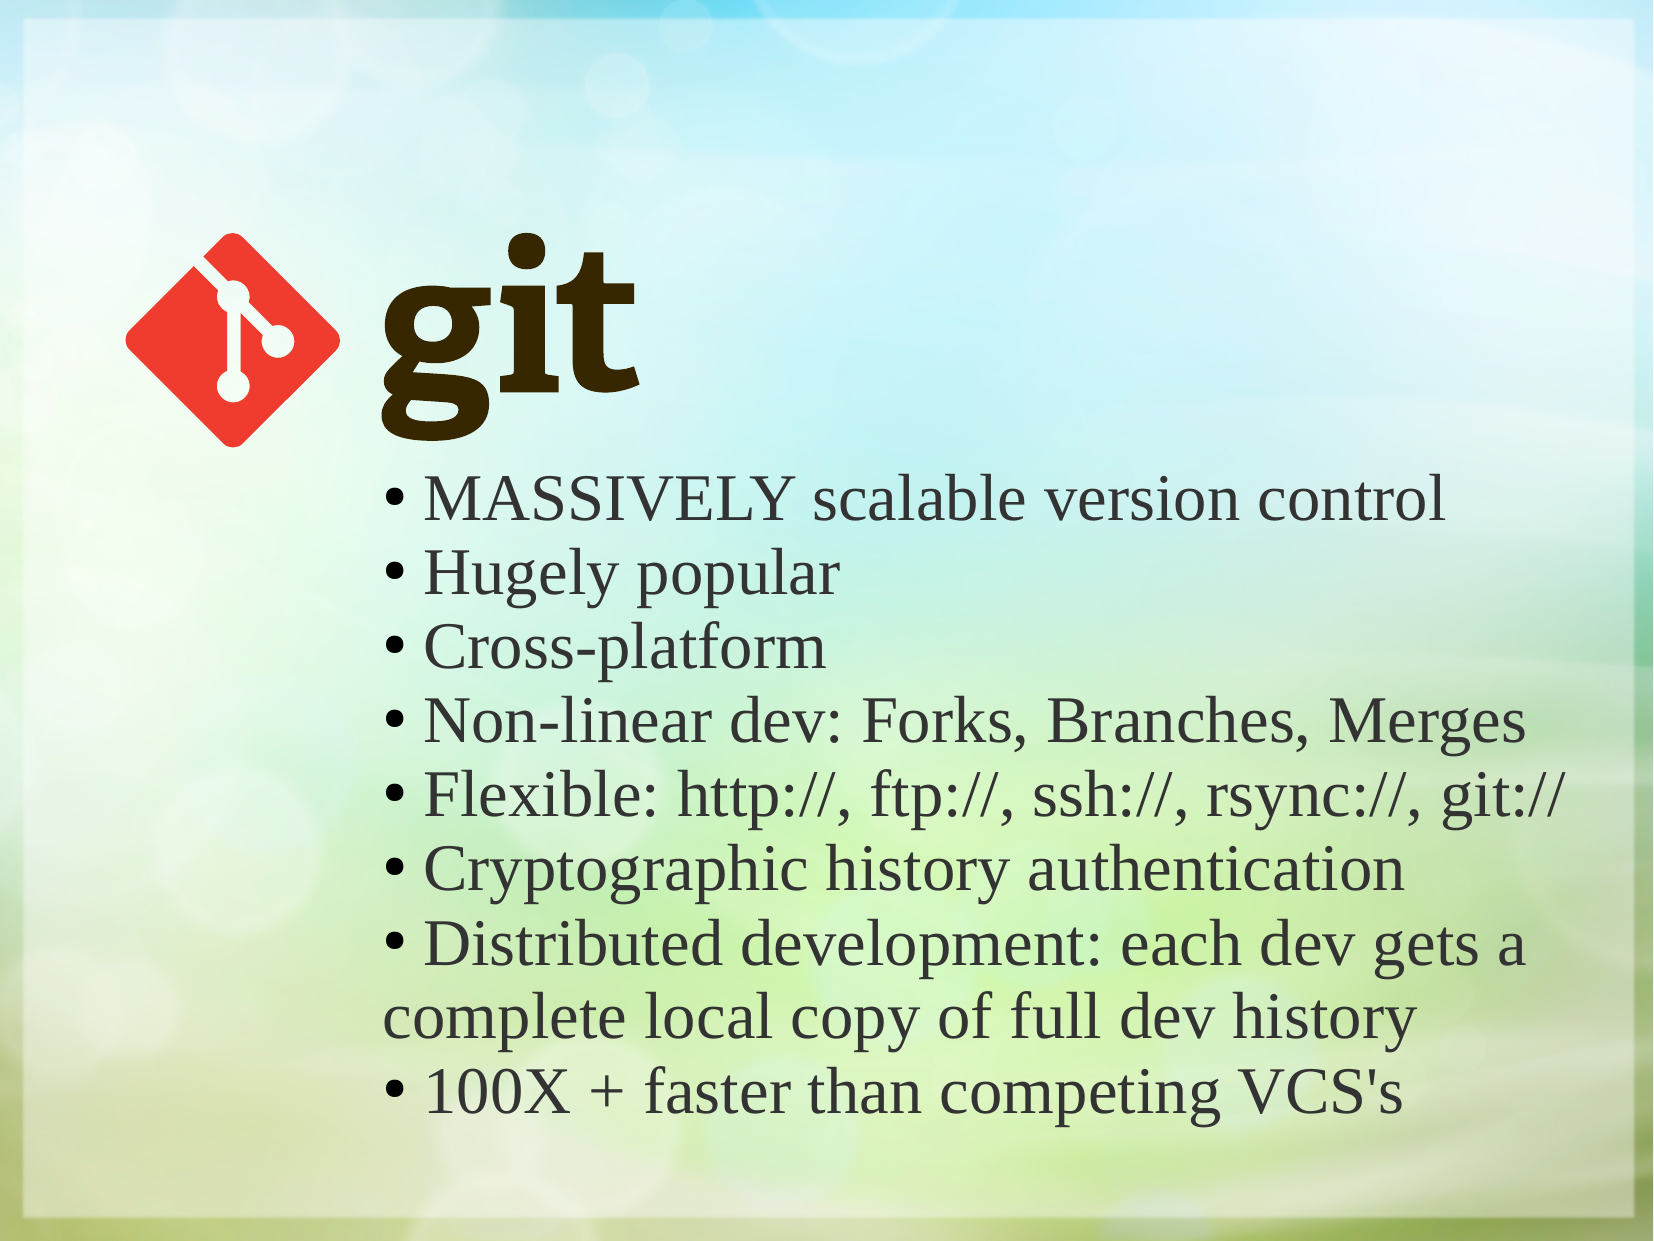

#
 MASSIVELY scalable version control
 Hugely popular
 Cross-platform
 Non-linear dev: Forks, Branches, Merges
 Flexible: http://, ftp://, ssh://, rsync://, git://
 Cryptographic history authentication
 Distributed development: each dev gets a complete local copy of full dev history
 100X + faster than competing VCS's